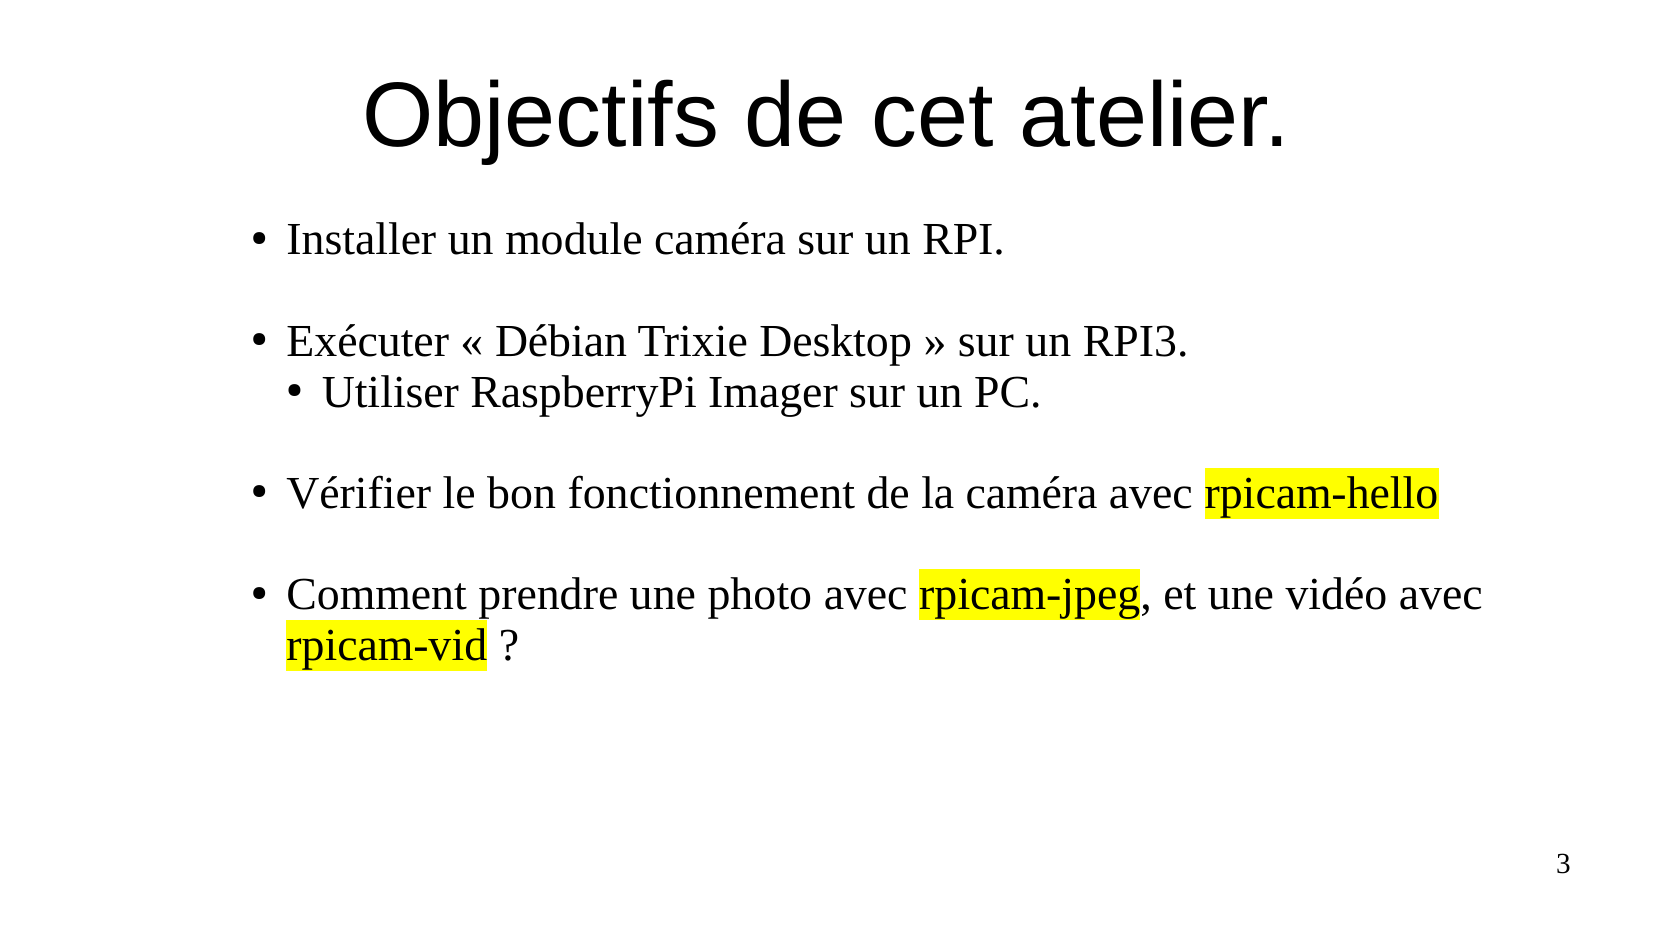

# Objectifs de cet atelier.
Installer un module caméra sur un RPI.
Exécuter « Débian Trixie Desktop » sur un RPI3.
Utiliser RaspberryPi Imager sur un PC.
Vérifier le bon fonctionnement de la caméra avec rpicam-hello
Comment prendre une photo avec rpicam-jpeg, et une vidéo avec rpicam-vid ?
3